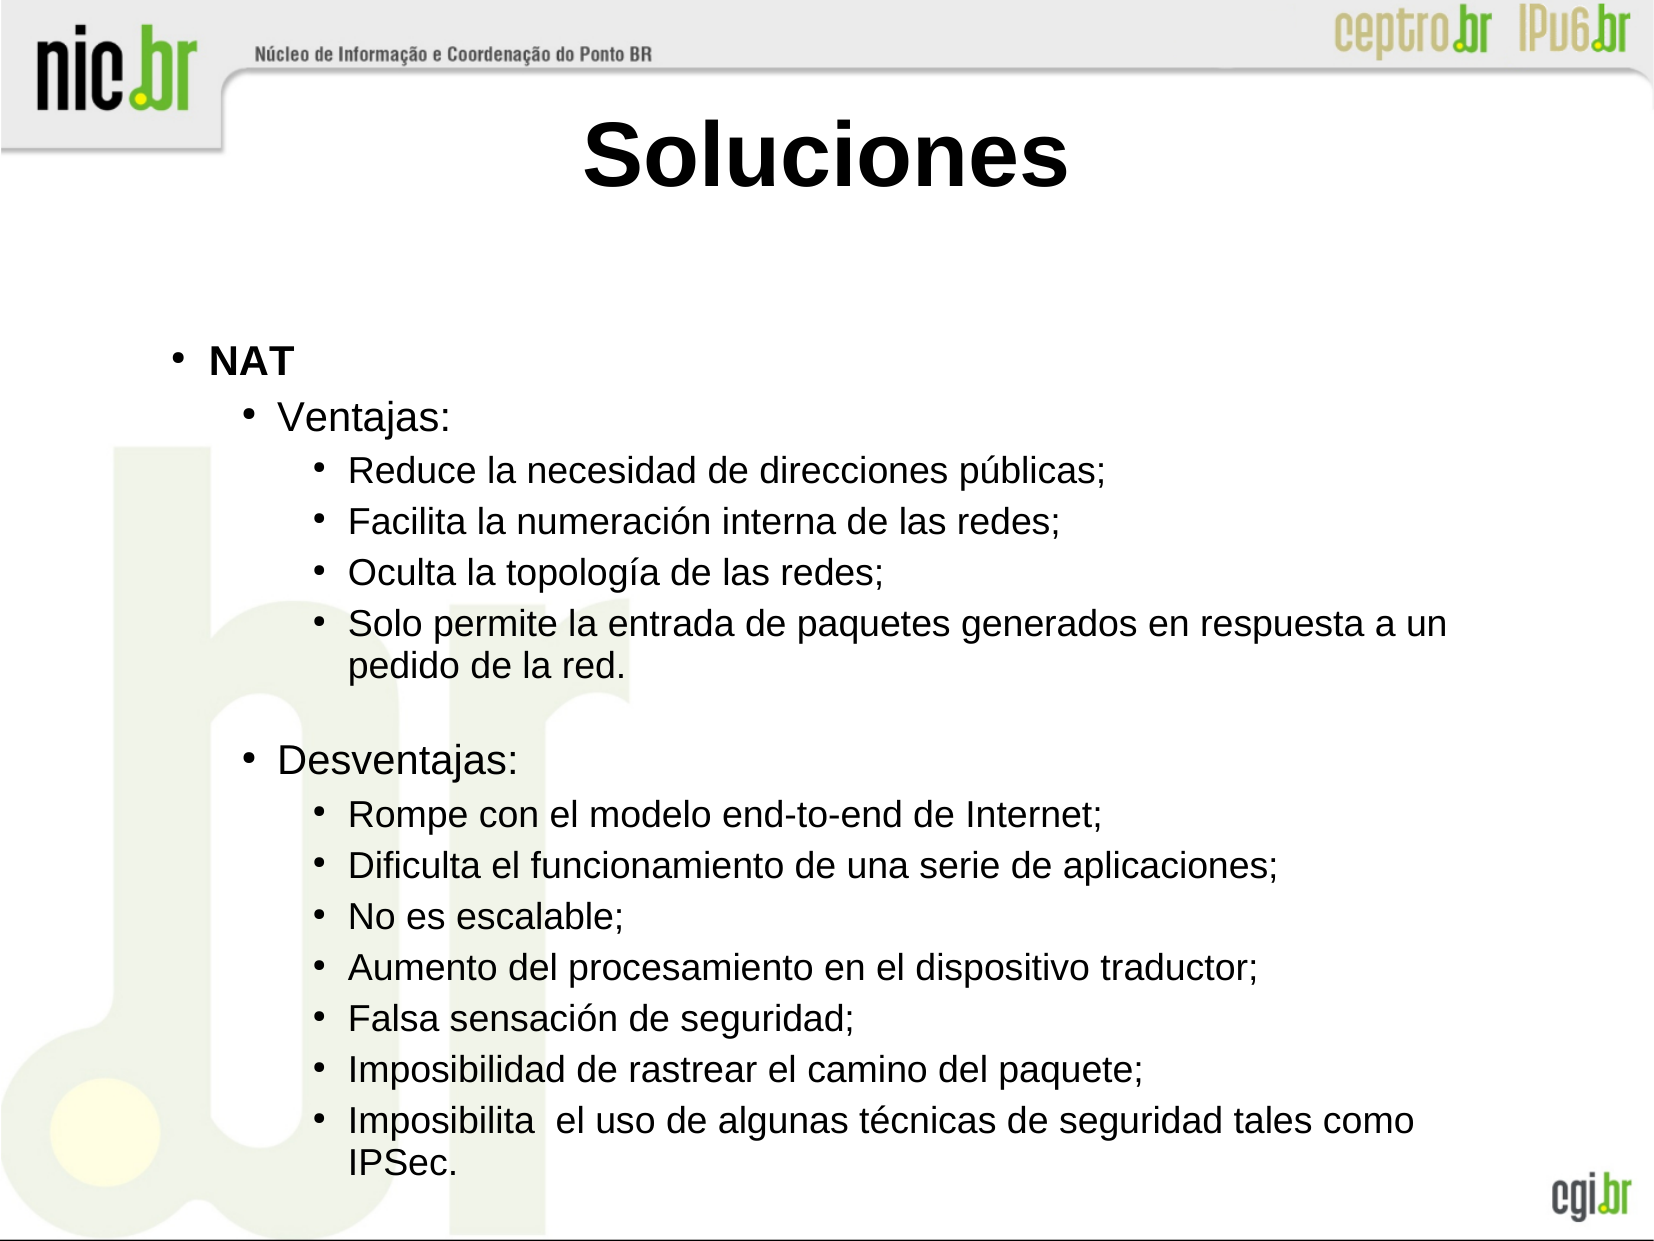

Soluciones
 NAT
Ventajas:
Reduce la necesidad de direcciones públicas;
Facilita la numeración interna de las redes;
Oculta la topología de las redes;
Solo permite la entrada de paquetes generados en respuesta a un pedido de la red.
Desventajas:
Rompe con el modelo end-to-end de Internet;
Dificulta el funcionamiento de una serie de aplicaciones;
No es escalable;
Aumento del procesamiento en el dispositivo traductor;
Falsa sensación de seguridad;
Imposibilidad de rastrear el camino del paquete;
Imposibilita el uso de algunas técnicas de seguridad tales como IPSec.